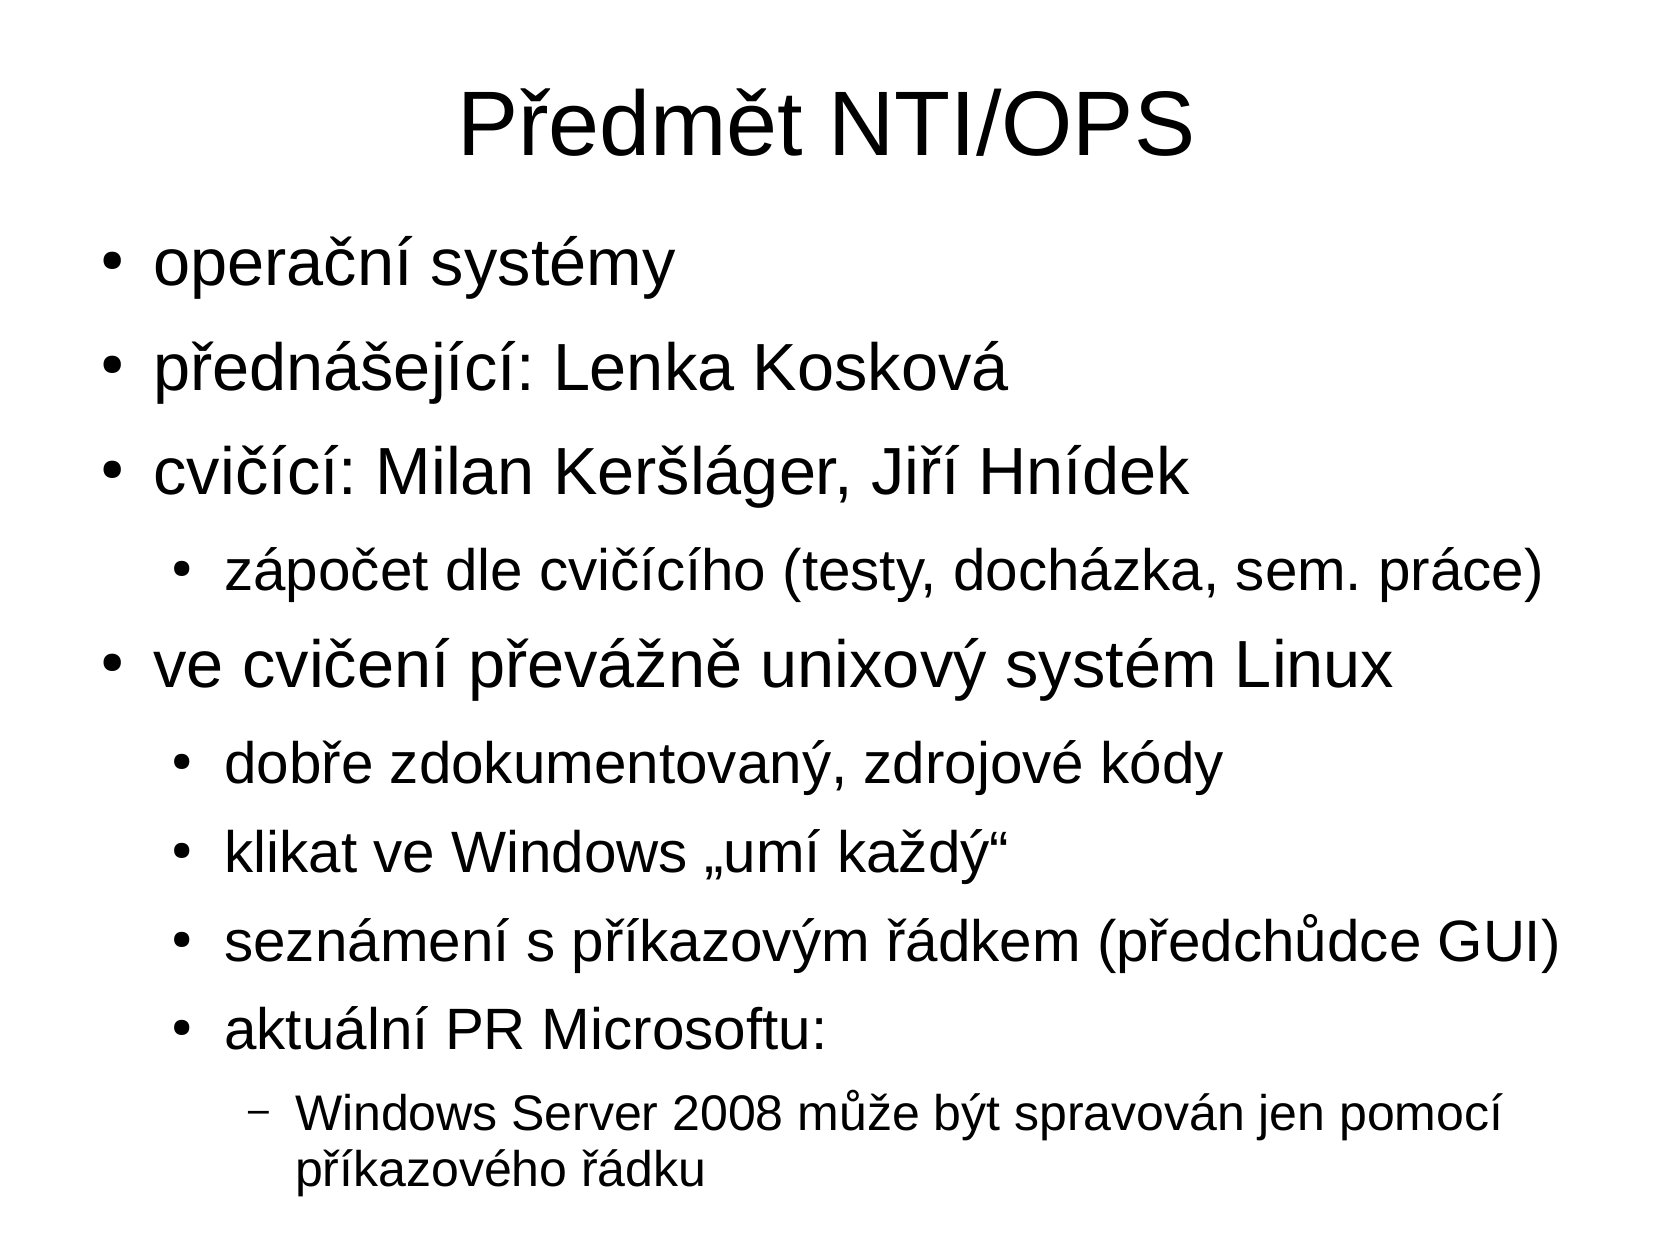

# Předmět NTI/OPS
operační systémy
přednášející: Lenka Kosková
cvičící: Milan Keršláger, Jiří Hnídek
zápočet dle cvičícího (testy, docházka, sem. práce)
ve cvičení převážně unixový systém Linux
dobře zdokumentovaný, zdrojové kódy
klikat ve Windows „umí každý“
seznámení s příkazovým řádkem (předchůdce GUI)
aktuální PR Microsoftu:
Windows Server 2008 může být spravován jen pomocí příkazového řádku